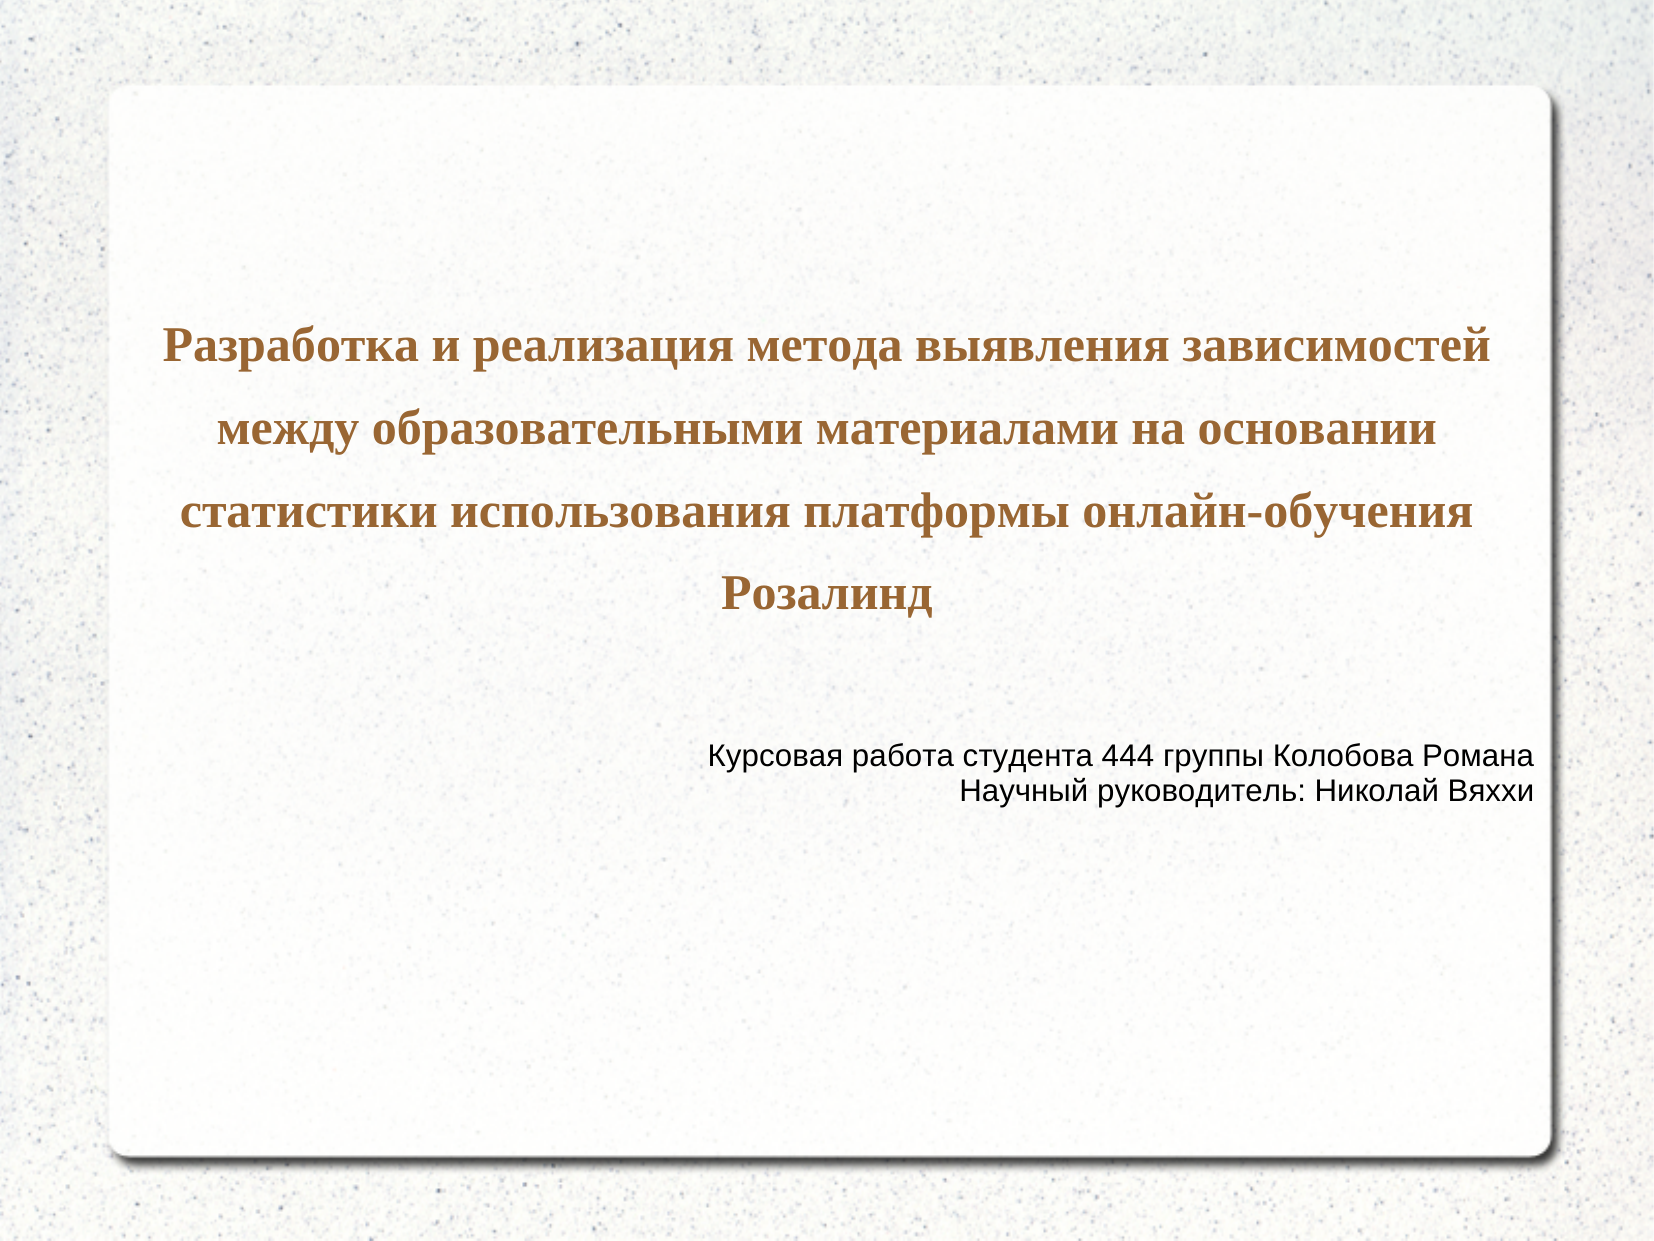

# Разработка и реализация метода выявления зависимостей между образовательными материалами на основании статистики использования платформы онлайн-обучения Розалинд
Курсовая работа студента 444 группы Колобова Романа
Научный руководитель: Николай Вяххи